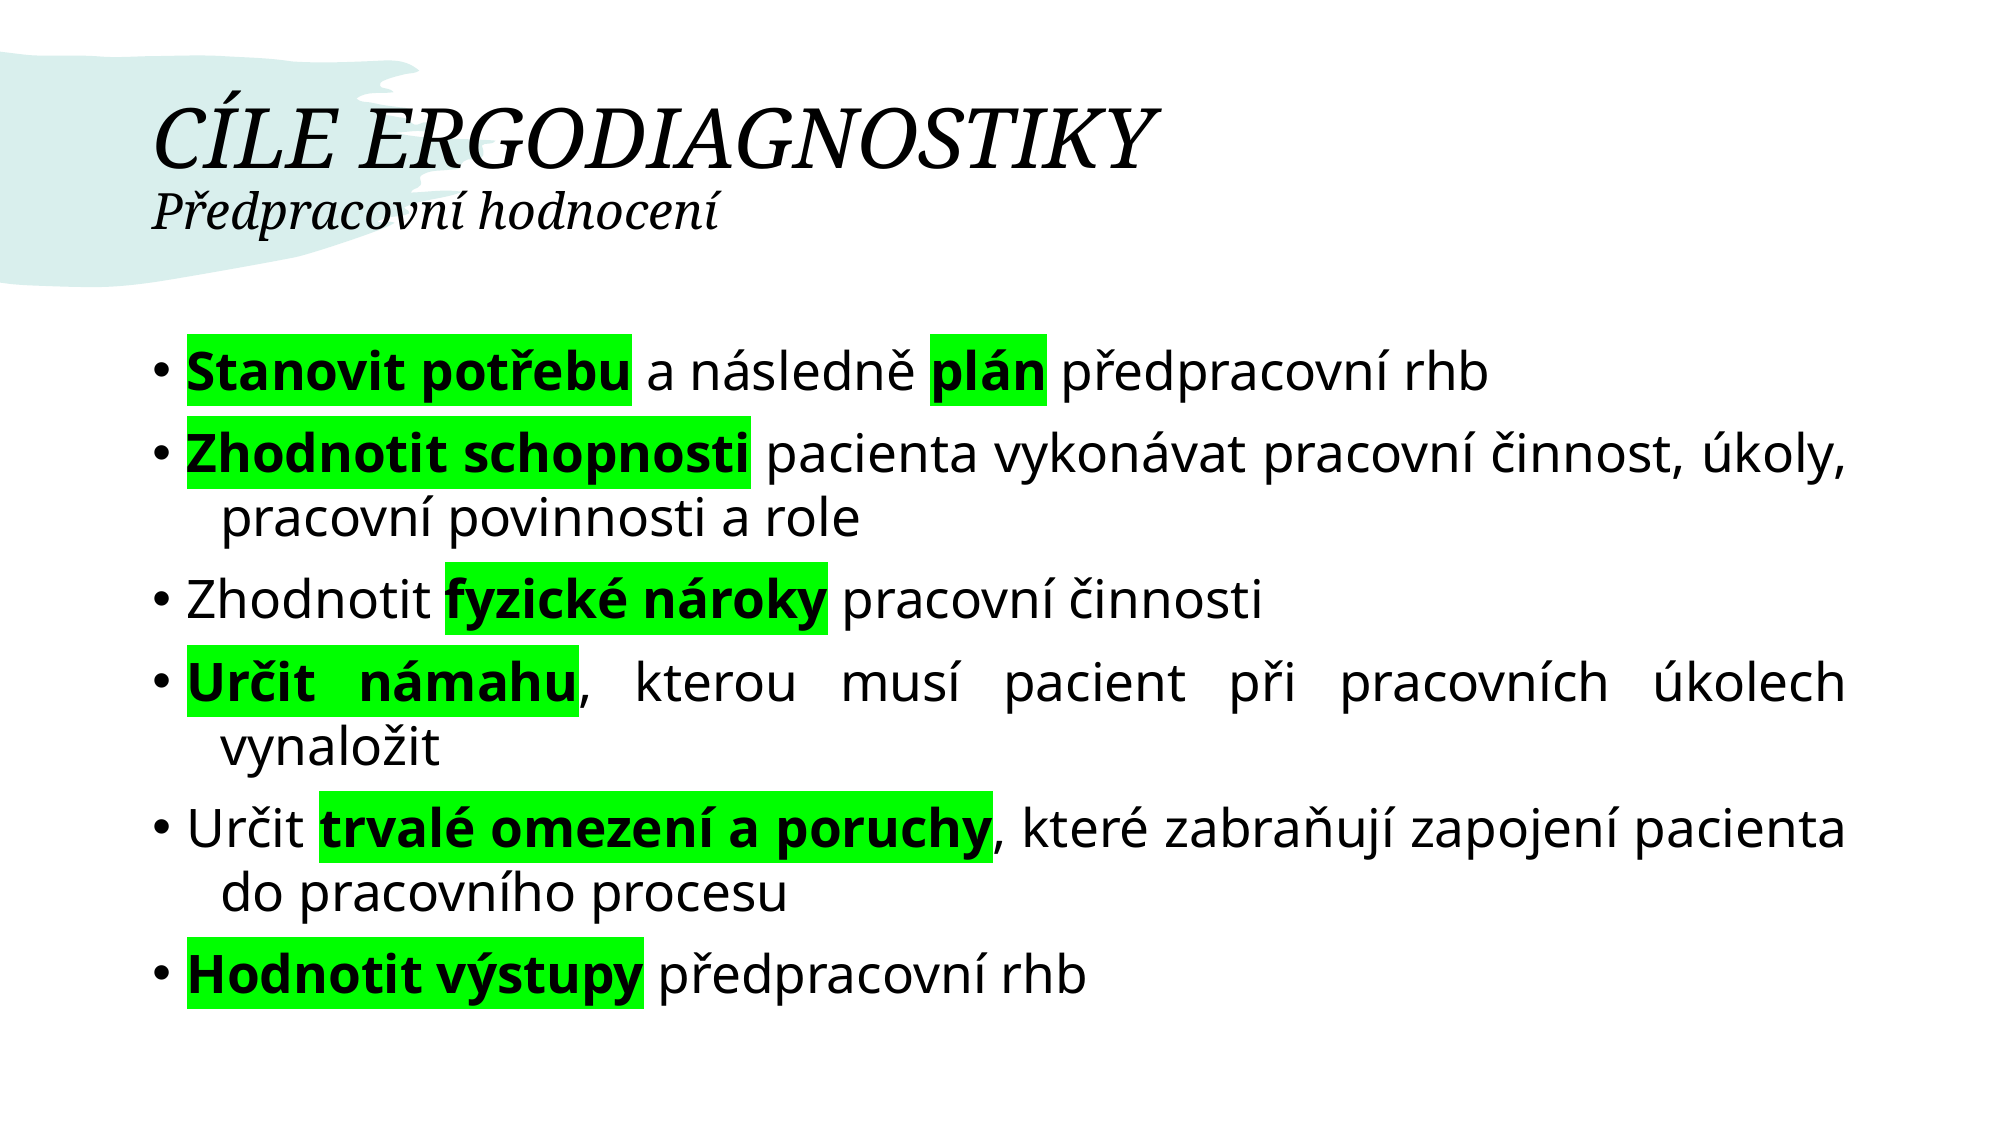

# CÍLE ERGODIAGNOSTIKY Předpracovní hodnocení
Stanovit potřebu a následně plán předpracovní rhb
Zhodnotit schopnosti pacienta vykonávat pracovní činnost, úkoly, pracovní povinnosti a role
Zhodnotit fyzické nároky pracovní činnosti
Určit námahu, kterou musí pacient při pracovních úkolech vynaložit
Určit trvalé omezení a poruchy, které zabraňují zapojení pacienta do pracovního procesu
Hodnotit výstupy předpracovní rhb